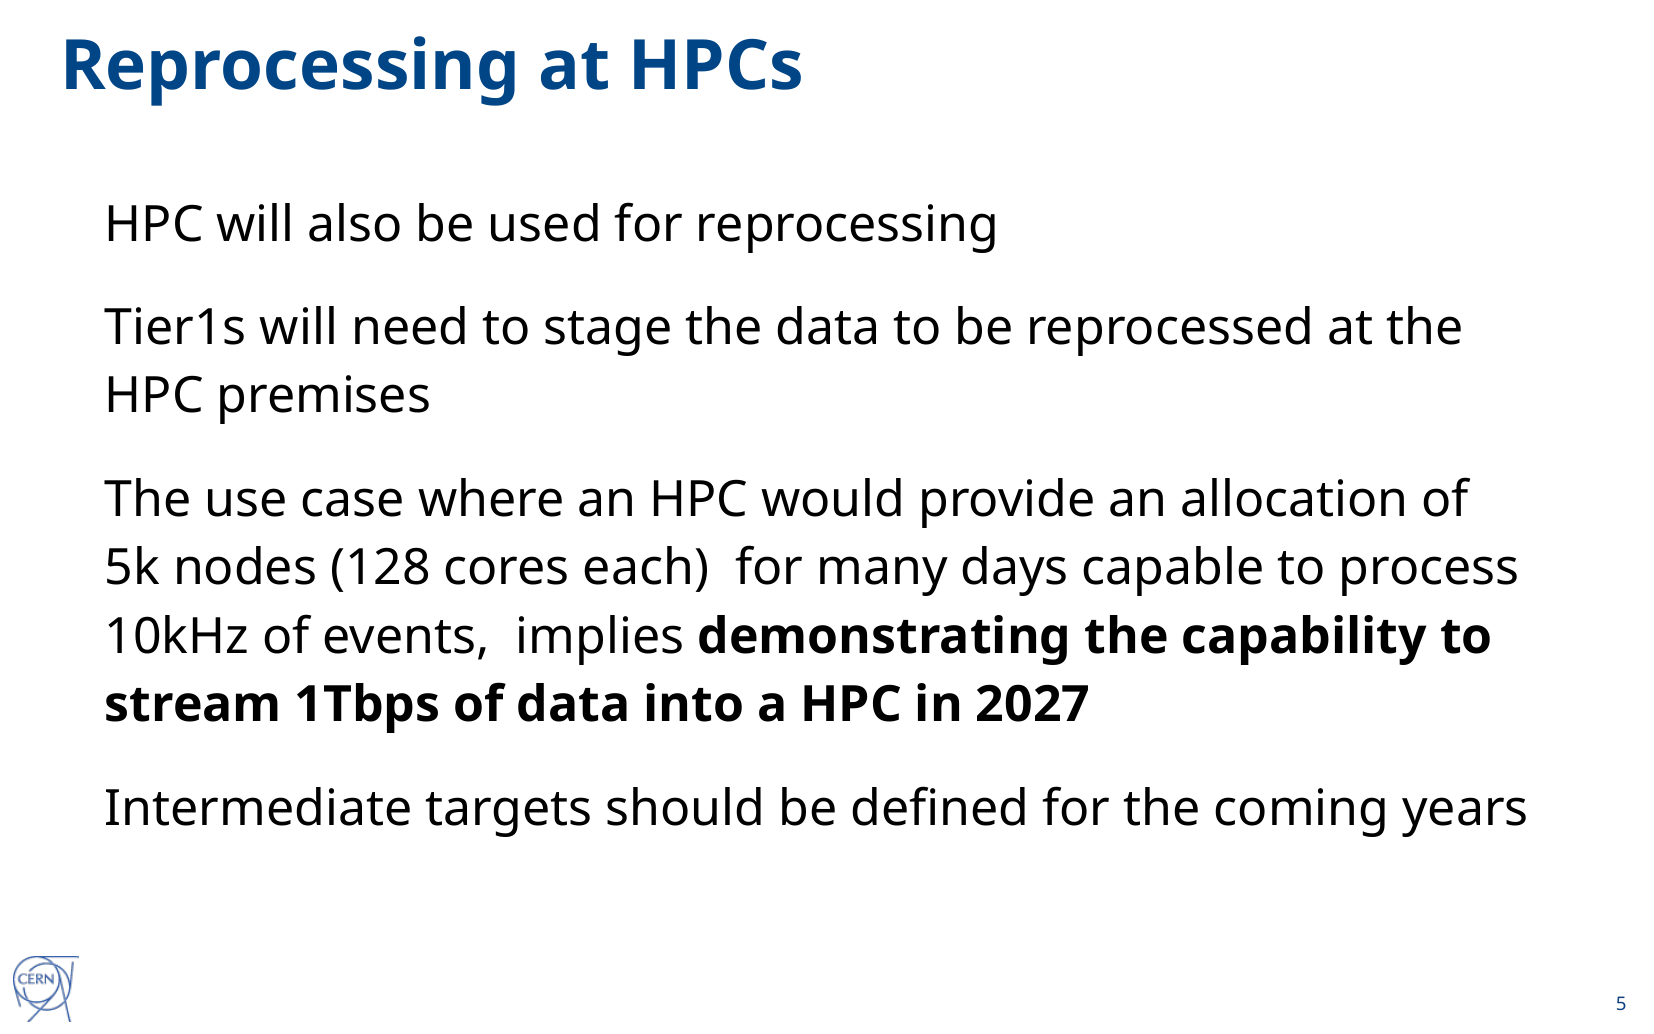

# Reprocessing at HPCs
HPC will also be used for reprocessing
Tier1s will need to stage the data to be reprocessed at the HPC premises
The use case where an HPC would provide an allocation of 5k nodes (128 cores each) for many days capable to process 10kHz of events, implies demonstrating the capability to stream 1Tbps of data into a HPC in 2027
Intermediate targets should be defined for the coming years